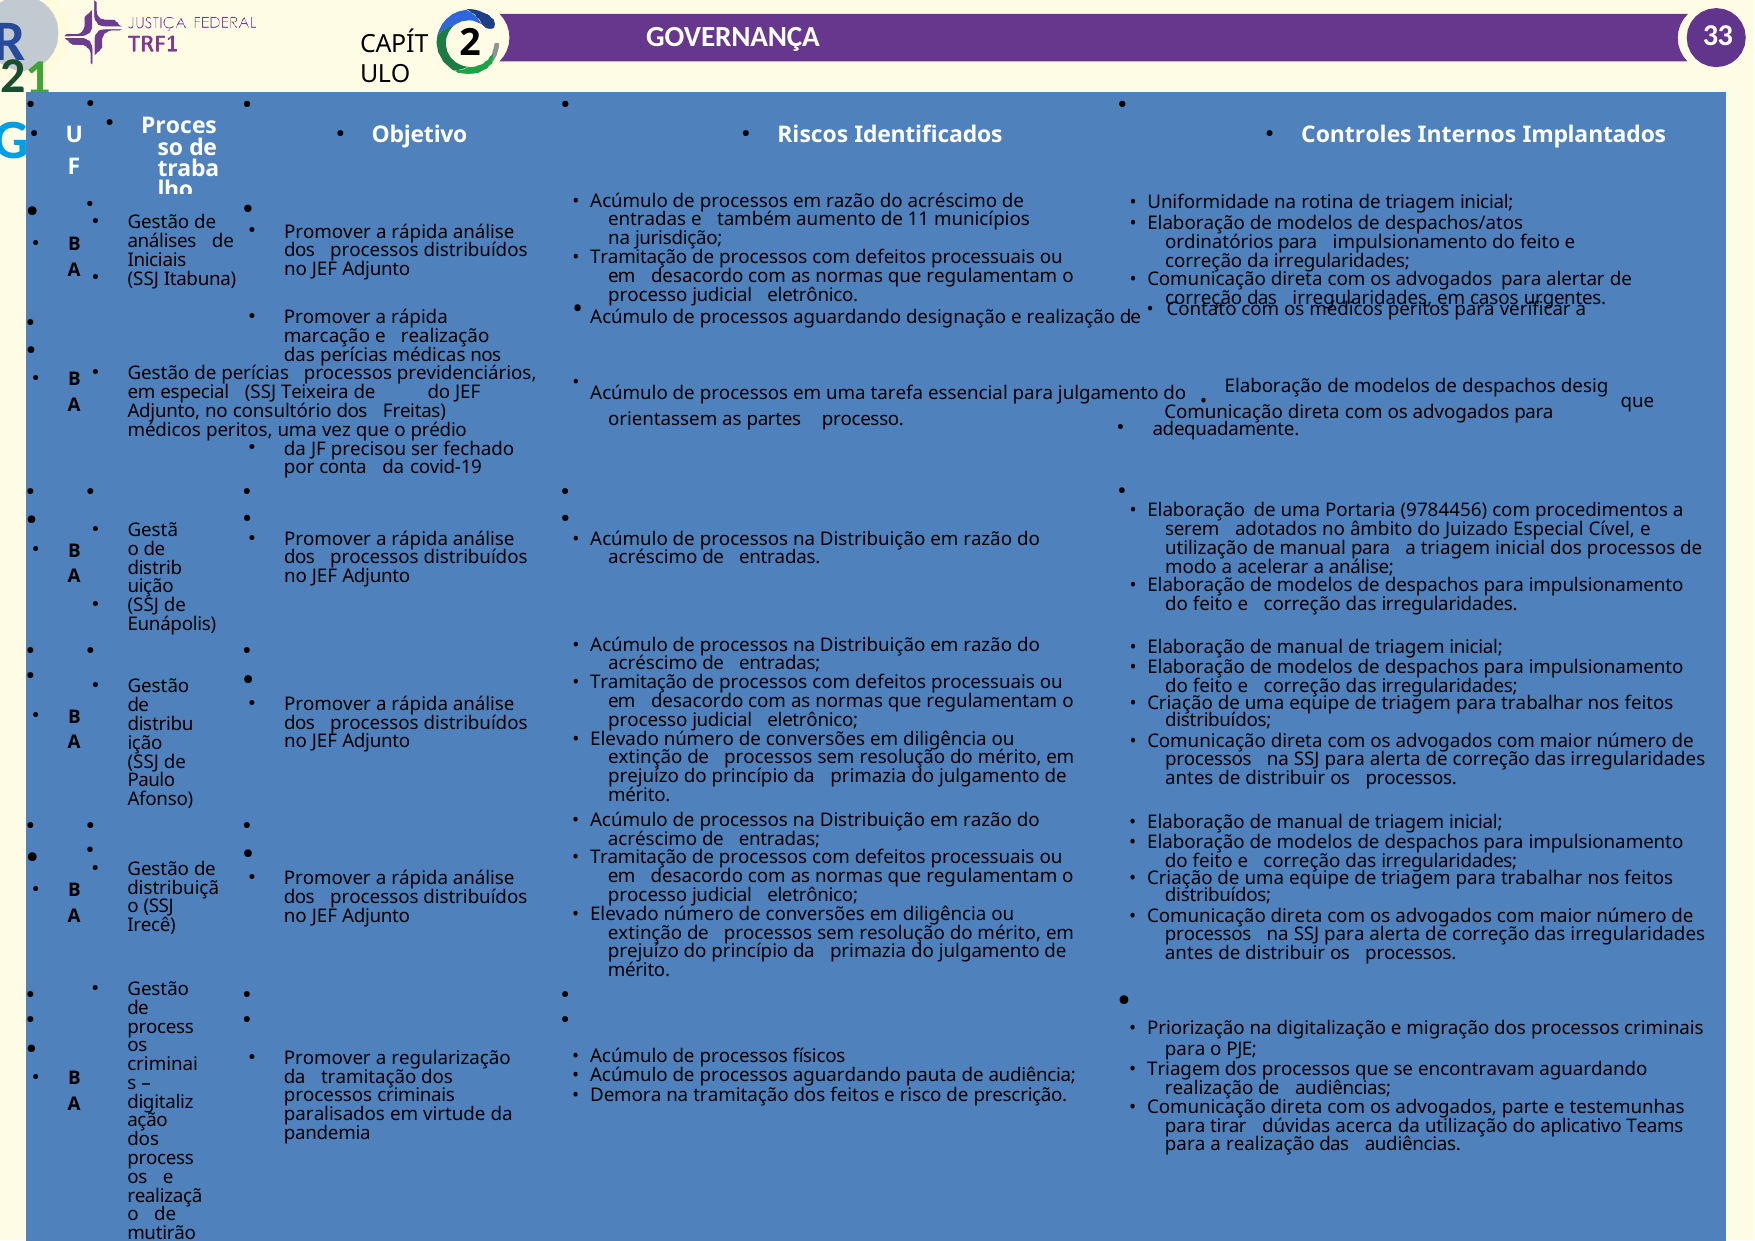

RG
33
21
GOVERNANÇA
2
CAPÍTULO
| UF | Processo de trabalho | Objetivo | Riscos Identificados | Controles Internos Implantados |
| --- | --- | --- | --- | --- |
| BA | Gestão de análises de Iniciais (SSJ Itabuna) | Promover a rápida análise dos processos distribuídos no JEF Adjunto | Acúmulo de processos em razão do acréscimo de entradas e também aumento de 11 municípios na jurisdição; Tramitação de processos com defeitos processuais ou em desacordo com as normas que regulamentam o processo judicial eletrônico. | Uniformidade na rotina de triagem inicial; Elaboração de modelos de despachos/atos ordinatórios para impulsionamento do feito e correção da irregularidades; Comunicação direta com os advogados para alertar de correção das irregularidades, em casos urgentes. |
| BA | Promover a rápida marcação e realização das perícias médicas nos Gestão de perícias processos previdenciários, em especial (SSJ Teixeira de do JEF Adjunto, no consultório dos Freitas) médicos peritos, uma vez que o prédio da JF precisou ser fechado por conta da covid-19 | | Acúmulo de processos aguardando designação e realização de • Contato com os médicos peritos para verificar a possibilidade de perícias; • realização de perícias em seus consultórios; nando as perícias; Acúmulo de processos em uma tarefa essencial para julgamento do • Elaboração de modelos de despachos desig que orientassem as partes processo. Comunicação direta com os advogados para adequadamente. | |
| BA | Gestão de distribuição (SSJ de Eunápolis) | Promover a rápida análise dos processos distribuídos no JEF Adjunto | Acúmulo de processos na Distribuição em razão do acréscimo de entradas. | Elaboração de uma Portaria (9784456) com procedimentos a serem adotados no âmbito do Juizado Especial Cível, e utilização de manual para a triagem inicial dos processos de modo a acelerar a análise; Elaboração de modelos de despachos para impulsionamento do feito e correção das irregularidades. |
| BA | Gestão de distribuição (SSJ de Paulo Afonso) | Promover a rápida análise dos processos distribuídos no JEF Adjunto | Acúmulo de processos na Distribuição em razão do acréscimo de entradas; Tramitação de processos com defeitos processuais ou em desacordo com as normas que regulamentam o processo judicial eletrônico; Elevado número de conversões em diligência ou extinção de processos sem resolução do mérito, em prejuízo do princípio da primazia do julgamento de mérito. | Elaboração de manual de triagem inicial; Elaboração de modelos de despachos para impulsionamento do feito e correção das irregularidades; Criação de uma equipe de triagem para trabalhar nos feitos distribuídos; Comunicação direta com os advogados com maior número de processos na SSJ para alerta de correção das irregularidades antes de distribuir os processos. |
| BA | Gestão de distribuição (SSJ Irecê) | Promover a rápida análise dos processos distribuídos no JEF Adjunto | Acúmulo de processos na Distribuição em razão do acréscimo de entradas; Tramitação de processos com defeitos processuais ou em desacordo com as normas que regulamentam o processo judicial eletrônico; Elevado número de conversões em diligência ou extinção de processos sem resolução do mérito, em prejuízo do princípio da primazia do julgamento de mérito. | Elaboração de manual de triagem inicial; Elaboração de modelos de despachos para impulsionamento do feito e correção das irregularidades; Criação de uma equipe de triagem para trabalhar nos feitos distribuídos; Comunicação direta com os advogados com maior número de processos na SSJ para alerta de correção das irregularidades antes de distribuir os processos. |
| BA | Gestão de processos criminais – digitalização dos processos e realização de mutirão de audiências criminais (SSJ Jequié) | Promover a regularização da tramitação dos processos criminais paralisados em virtude da pandemia | Acúmulo de processos físicos Acúmulo de processos aguardando pauta de audiência; Demora na tramitação dos feitos e risco de prescrição. | Priorização na digitalização e migração dos processos criminais para o PJE; Triagem dos processos que se encontravam aguardando realização de audiências; Comunicação direta com os advogados, parte e testemunhas para tirar dúvidas acerca da utilização do aplicativo Teams para a realização das audiências. |
| BA | Elaboração do ETP | O ETP deve transformar-se num balizador da contratação e realmente se apropriar da importância que possui. | Fragilidade na elaboração dos artefatos da etapa de planejamento das contratações, principalmente o ETP; A equipe de planejamento existe na teoria, mas não na prática. | Pretende-se implementar a equipe de planejamento em 2022, destacando as competências de cada um dos participantes de forma a atender o princípio da segregação de funções; Sugere-se capacitar os atores que participam da confecção do ETP. |
| BA | Digitalização de processos (1ª Vara VCA) | Acelerar a prestação jurisdicional | Existência de grande acervo de processos físicos | Digitalização de quase 100% dos processos da SSJ. A previsão é que a digitalização total ocorra no primeiro bimestre de 2022. |